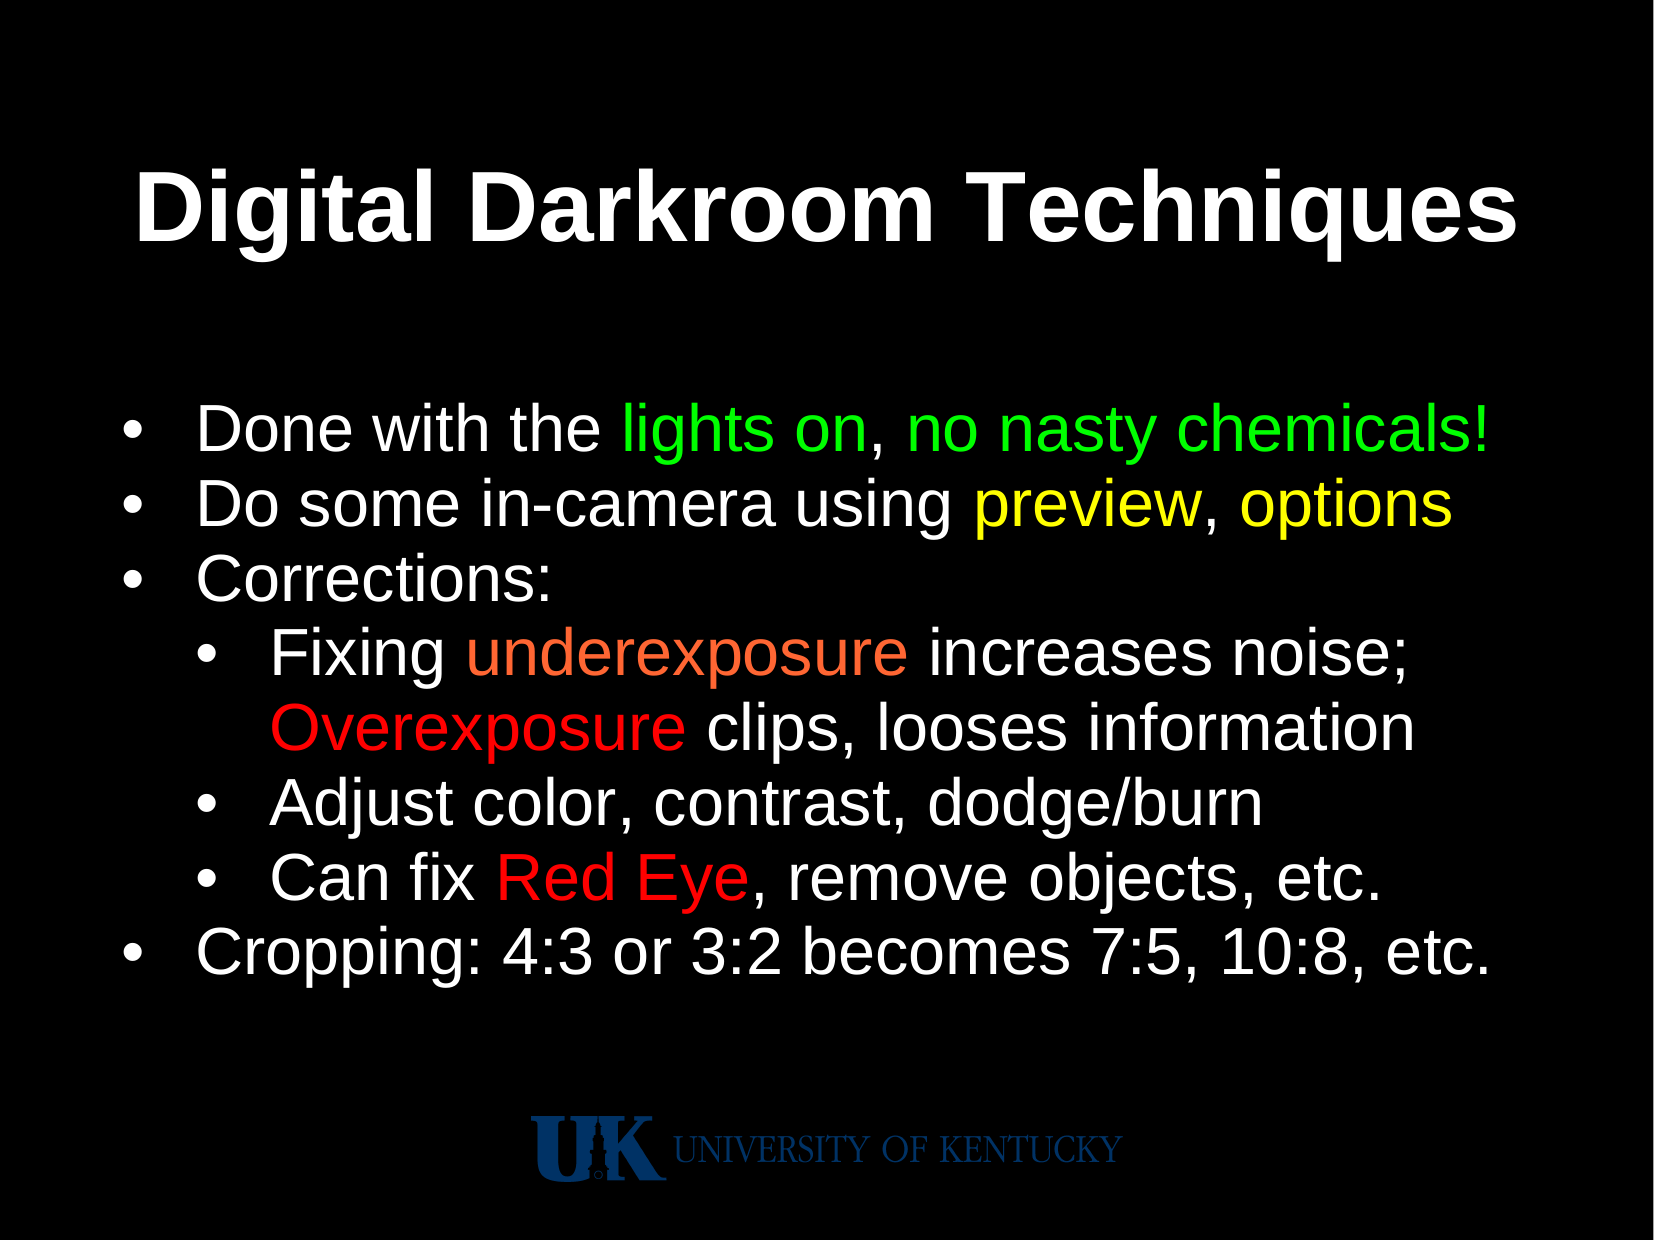

# Digital Darkroom Techniques
•	Done with the lights on, no nasty chemicals!
•	Do some in-camera using preview, options
•	Corrections:
	•	Fixing underexposure increases noise;
		Overexposure clips, looses information
	•	Adjust color, contrast, dodge/burn
	•	Can fix Red Eye, remove objects, etc.
•	Cropping: 4:3 or 3:2 becomes 7:5, 10:8, etc.